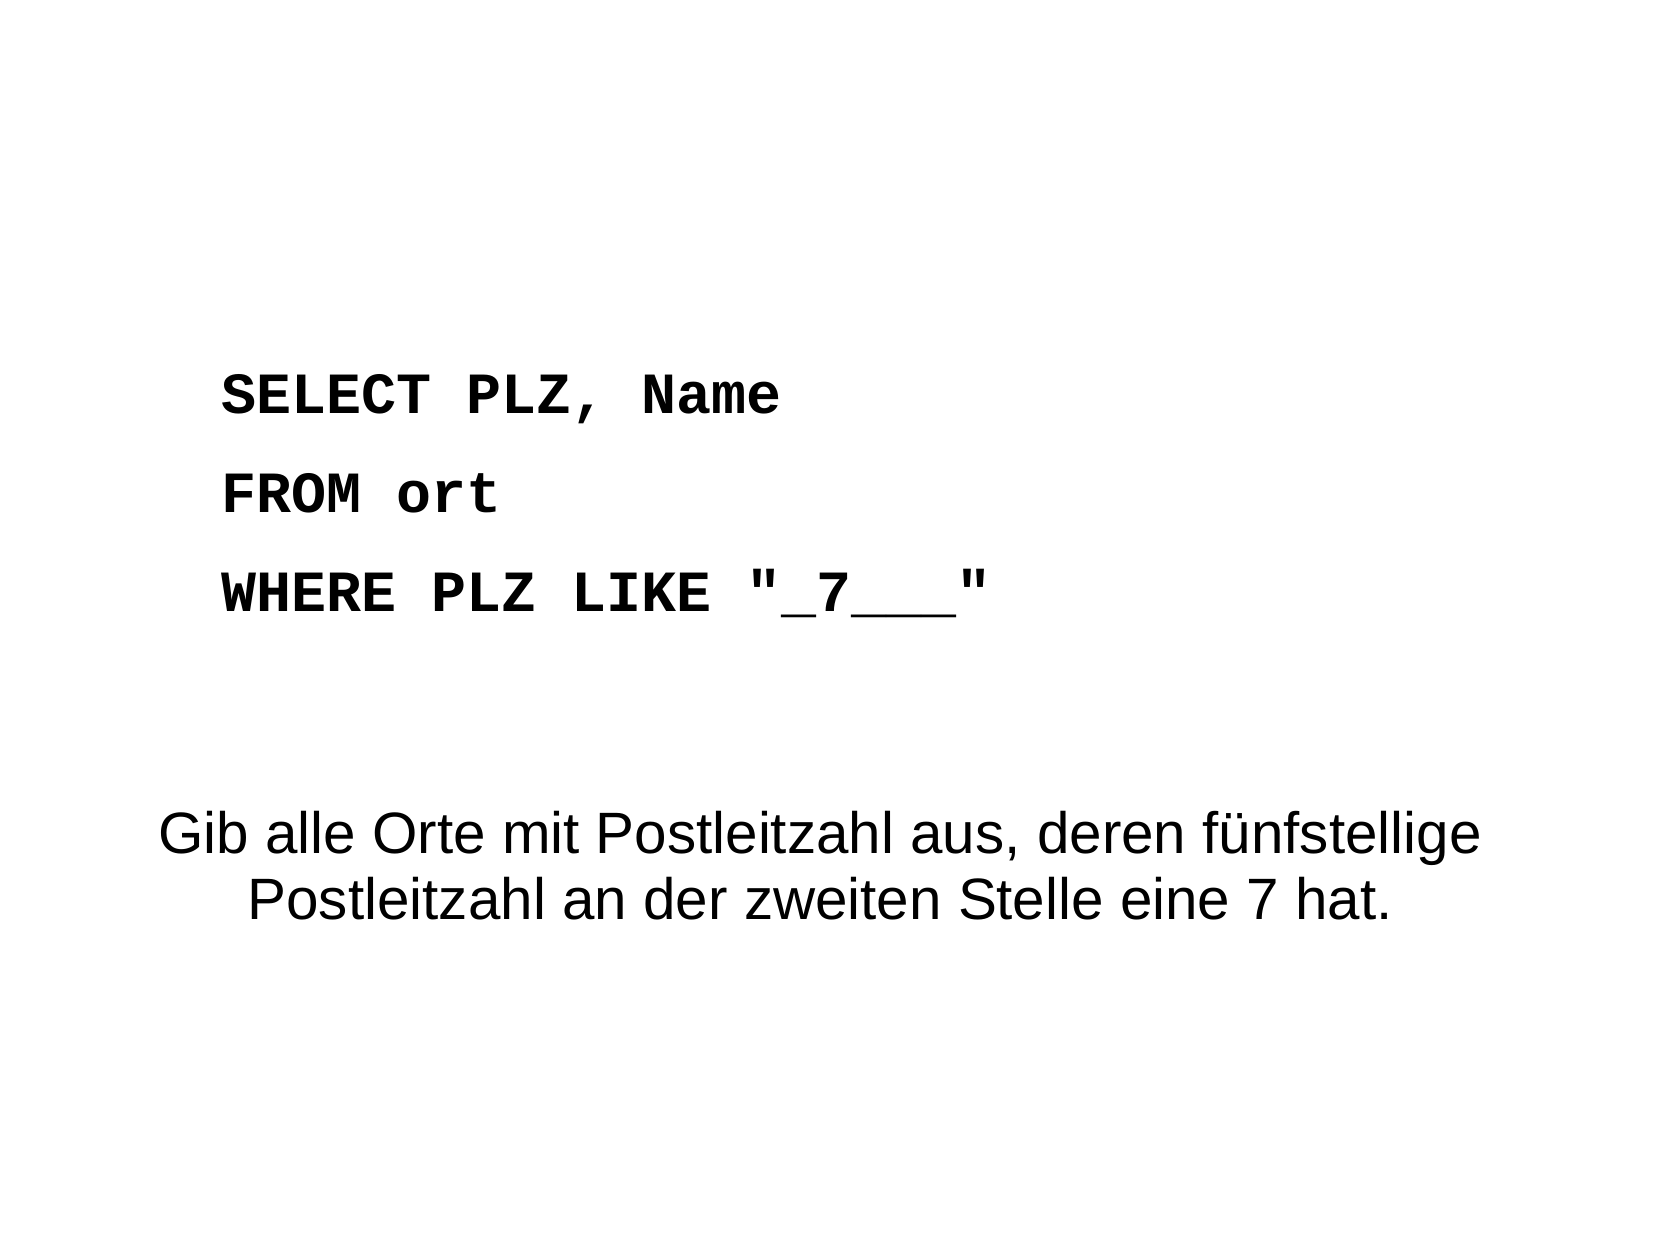

SELECT PLZ, Name
FROM ort
WHERE PLZ LIKE "_7___"
# Gib alle Orte mit Postleitzahl aus, deren fünfstellige Postleitzahl an der zweiten Stelle eine 7 hat.